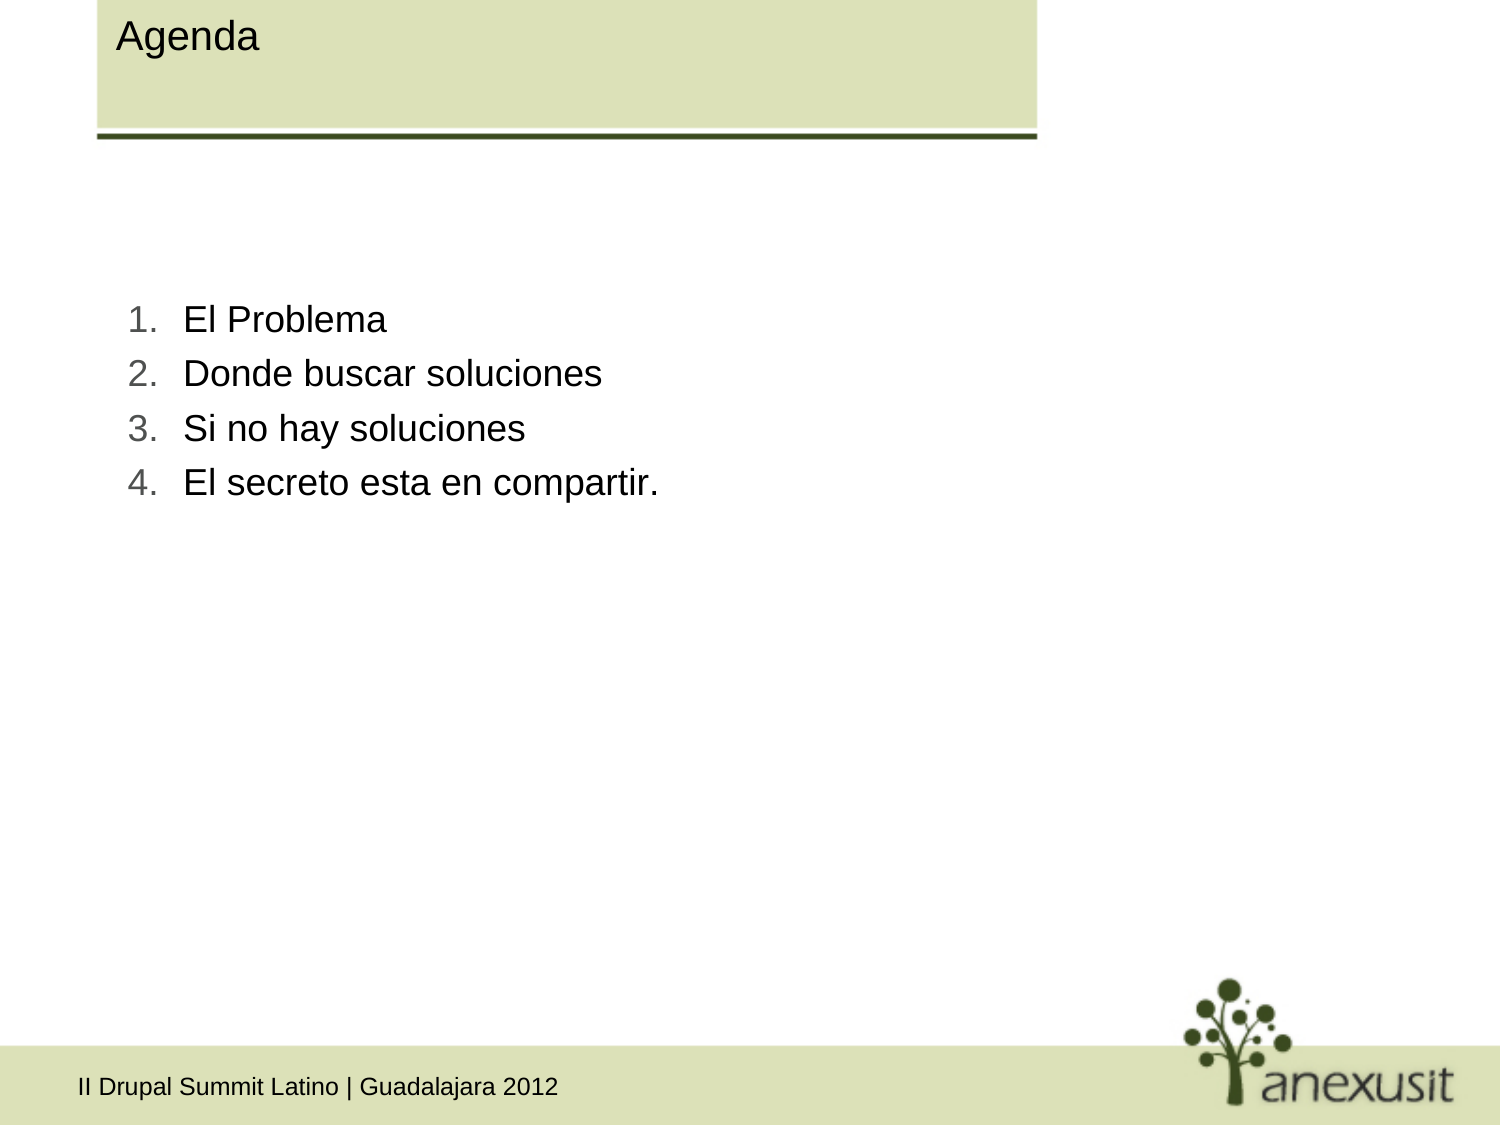

Agenda
El Problema
Donde buscar soluciones
Si no hay soluciones
El secreto esta en compartir.
II Drupal Summit Latino | Guadalajara 2012